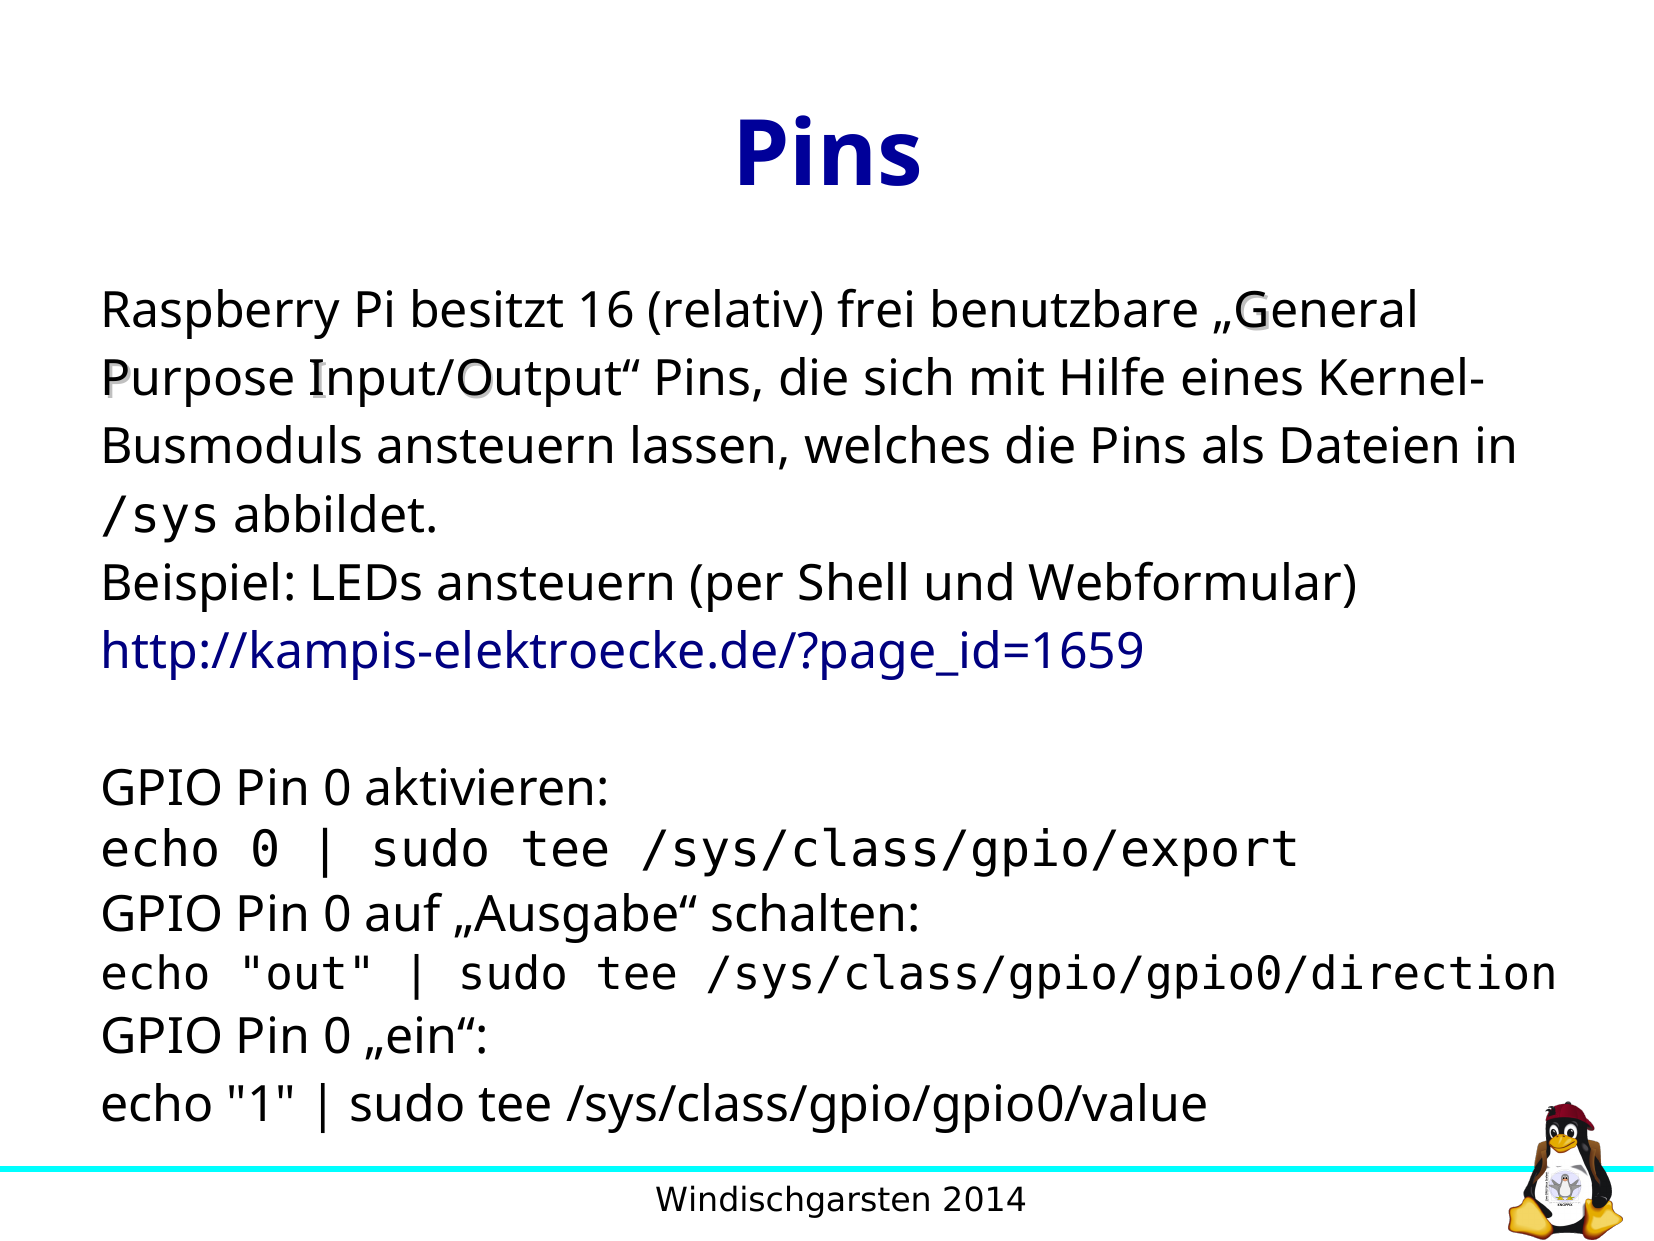

# Pins
Raspberry Pi besitzt 16 (relativ) frei benutzbare „General Purpose Input/Output“ Pins, die sich mit Hilfe eines Kernel-Busmoduls ansteuern lassen, welches die Pins als Dateien in /sys abbildet.
Beispiel: LEDs ansteuern (per Shell und Webformular)
http://kampis-elektroecke.de/?page_id=1659
GPIO Pin 0 aktivieren:
echo 0 | sudo tee /sys/class/gpio/export
GPIO Pin 0 auf „Ausgabe“ schalten:
echo "out" | sudo tee /sys/class/gpio/gpio0/direction
GPIO Pin 0 „ein“:
echo "1" | sudo tee /sys/class/gpio/gpio0/value